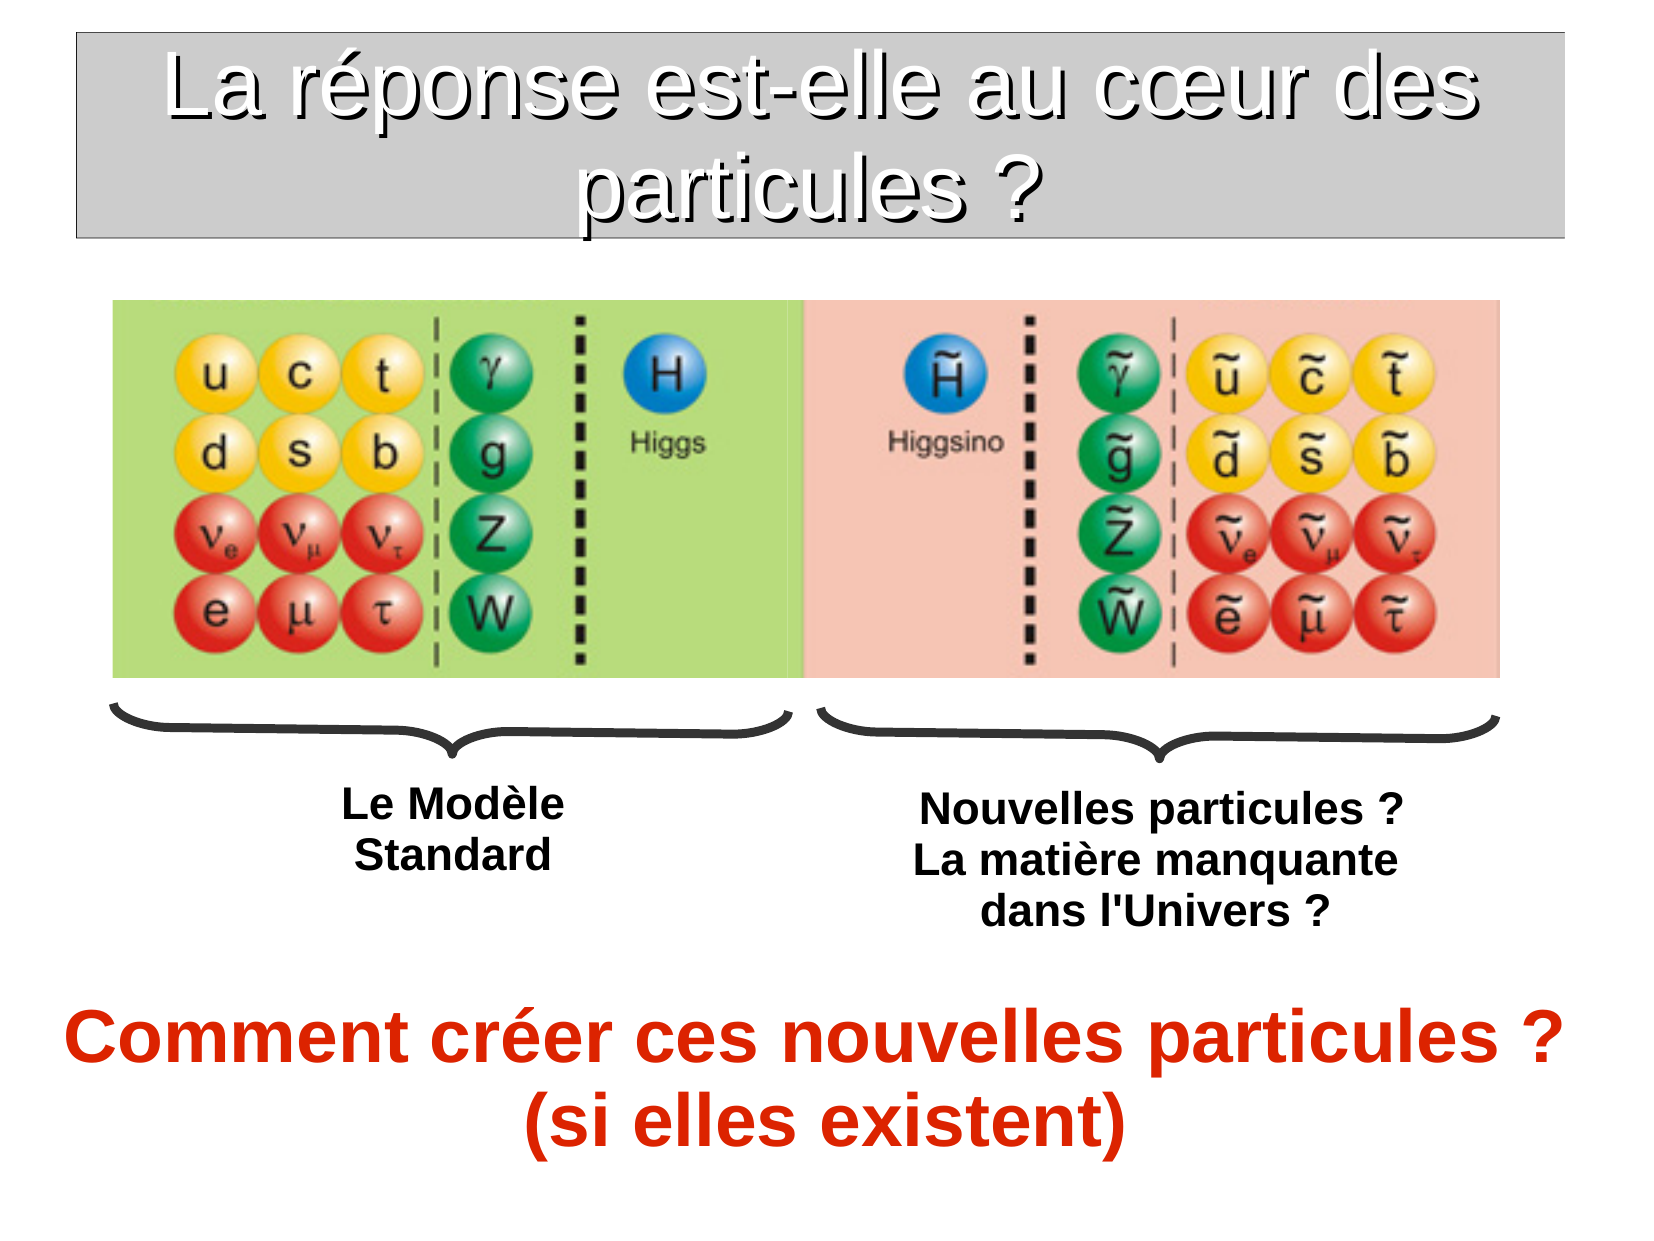

# La réponse est-elle au cœur des particules ?
Le Modèle
Standard
Nouvelles particules ?
La matière manquante
dans l'Univers ?
Comment créer ces nouvelles particules ?
(si elles existent)